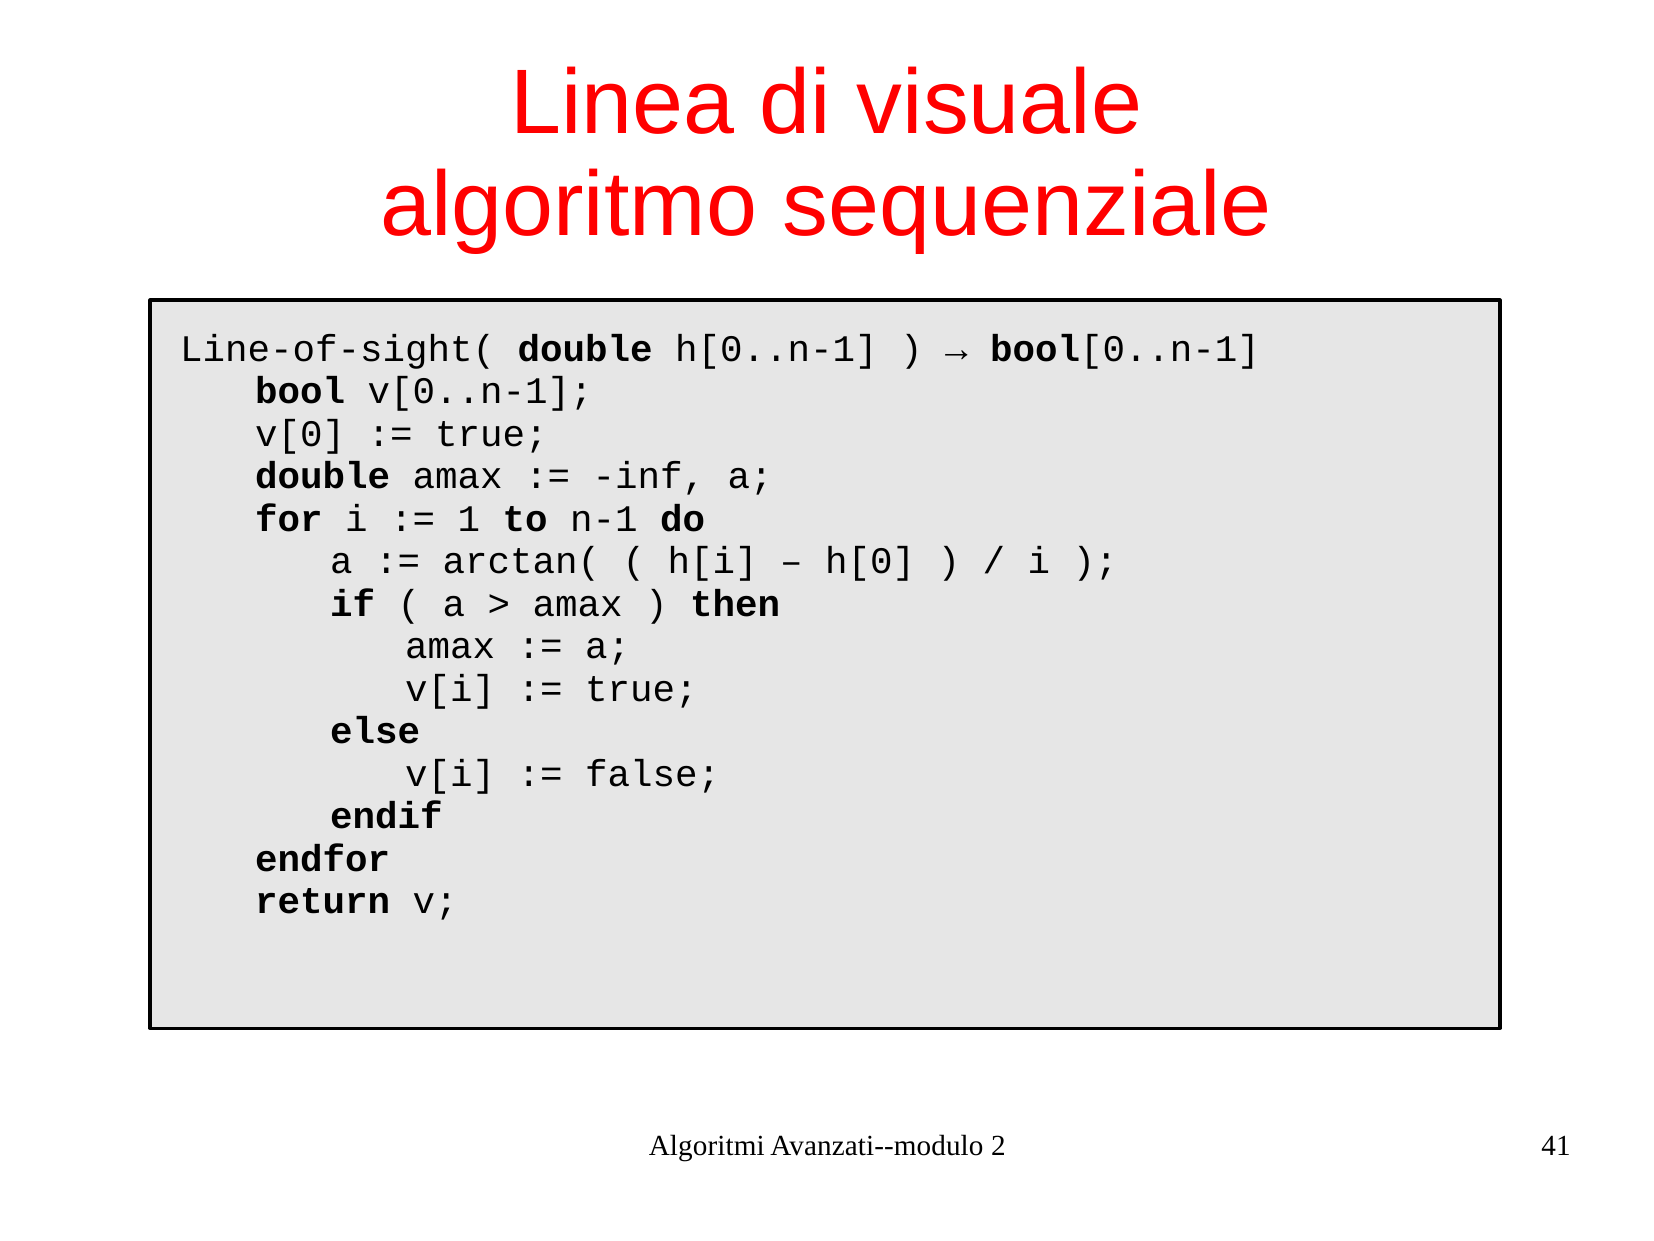

# Linea di visuale algoritmo sequenziale
Line-of-sight( double h[0..n-1] ) → bool[0..n-1]
	bool v[0..n-1];
	v[0] := true;
	double amax := -inf, a;
	for i := 1 to n-1 do
		a := arctan( ( h[i] – h[0] ) / i );
		if ( a > amax ) then
			amax := a;
			v[i] := true;
		else
			v[i] := false;
		endif
	endfor
	return v;
Algoritmi Avanzati--modulo 2
41